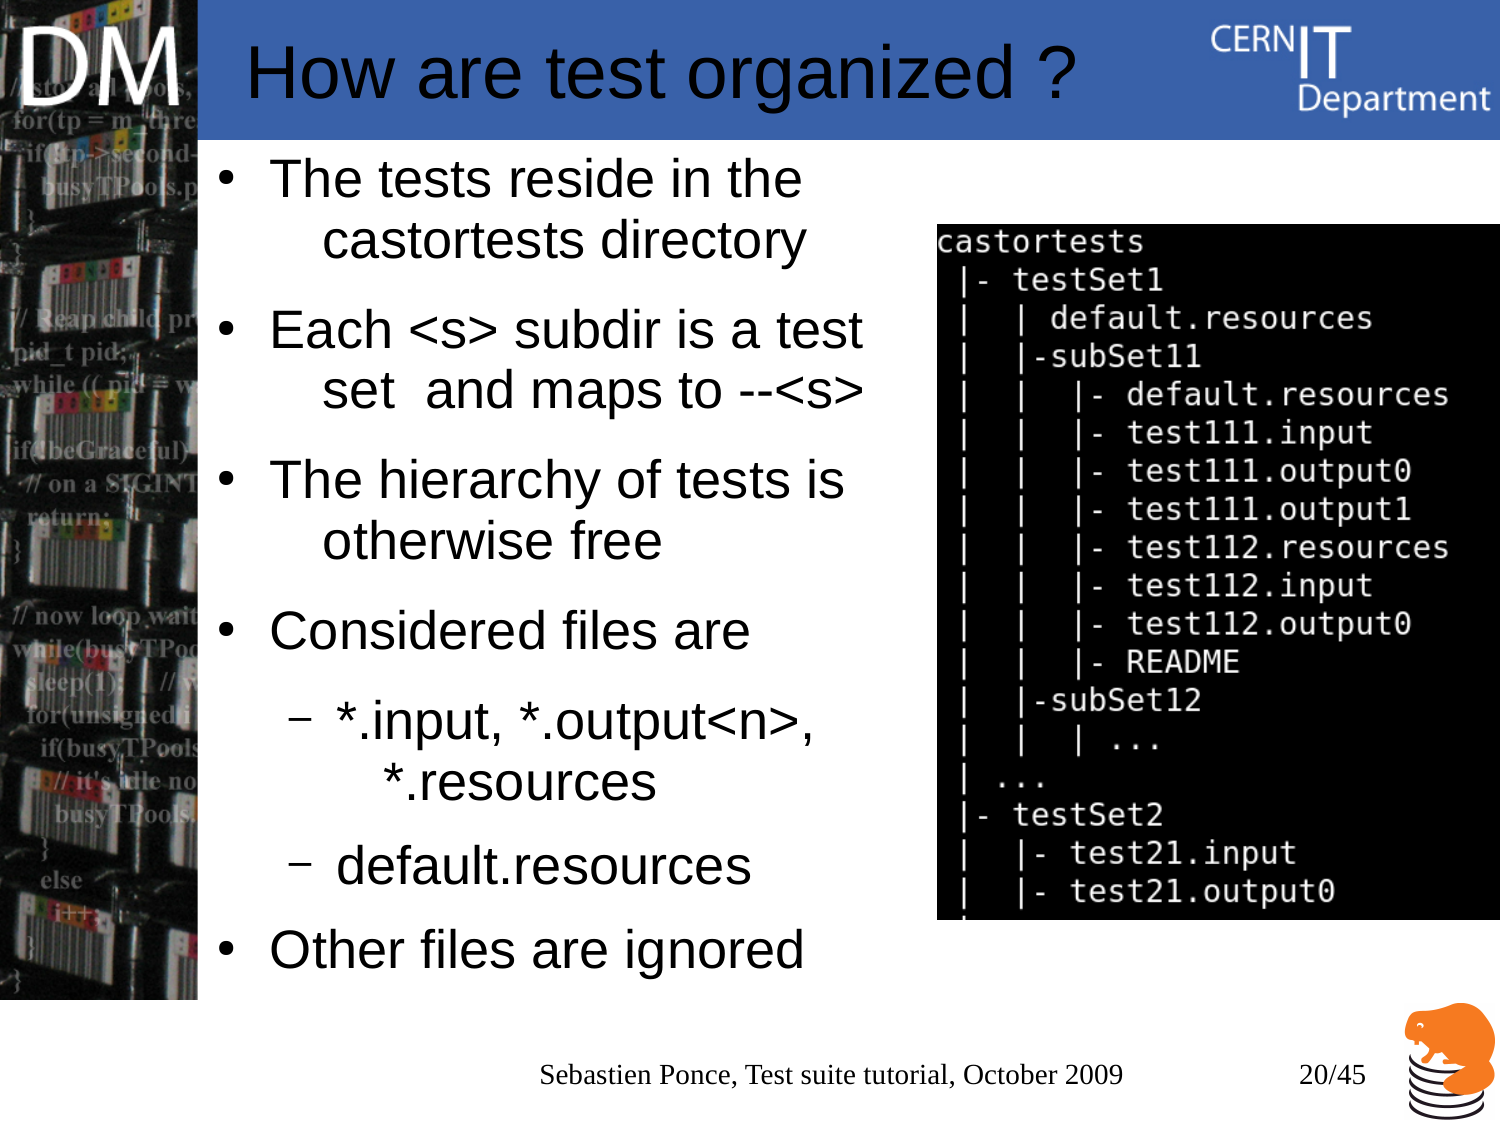

# How are test organized ?
The tests reside in the castortests directory
Each <s> subdir is a test set and maps to --<s>
The hierarchy of tests is otherwise free
Considered files are
*.input, *.output<n>, *.resources
default.resources
Other files are ignored